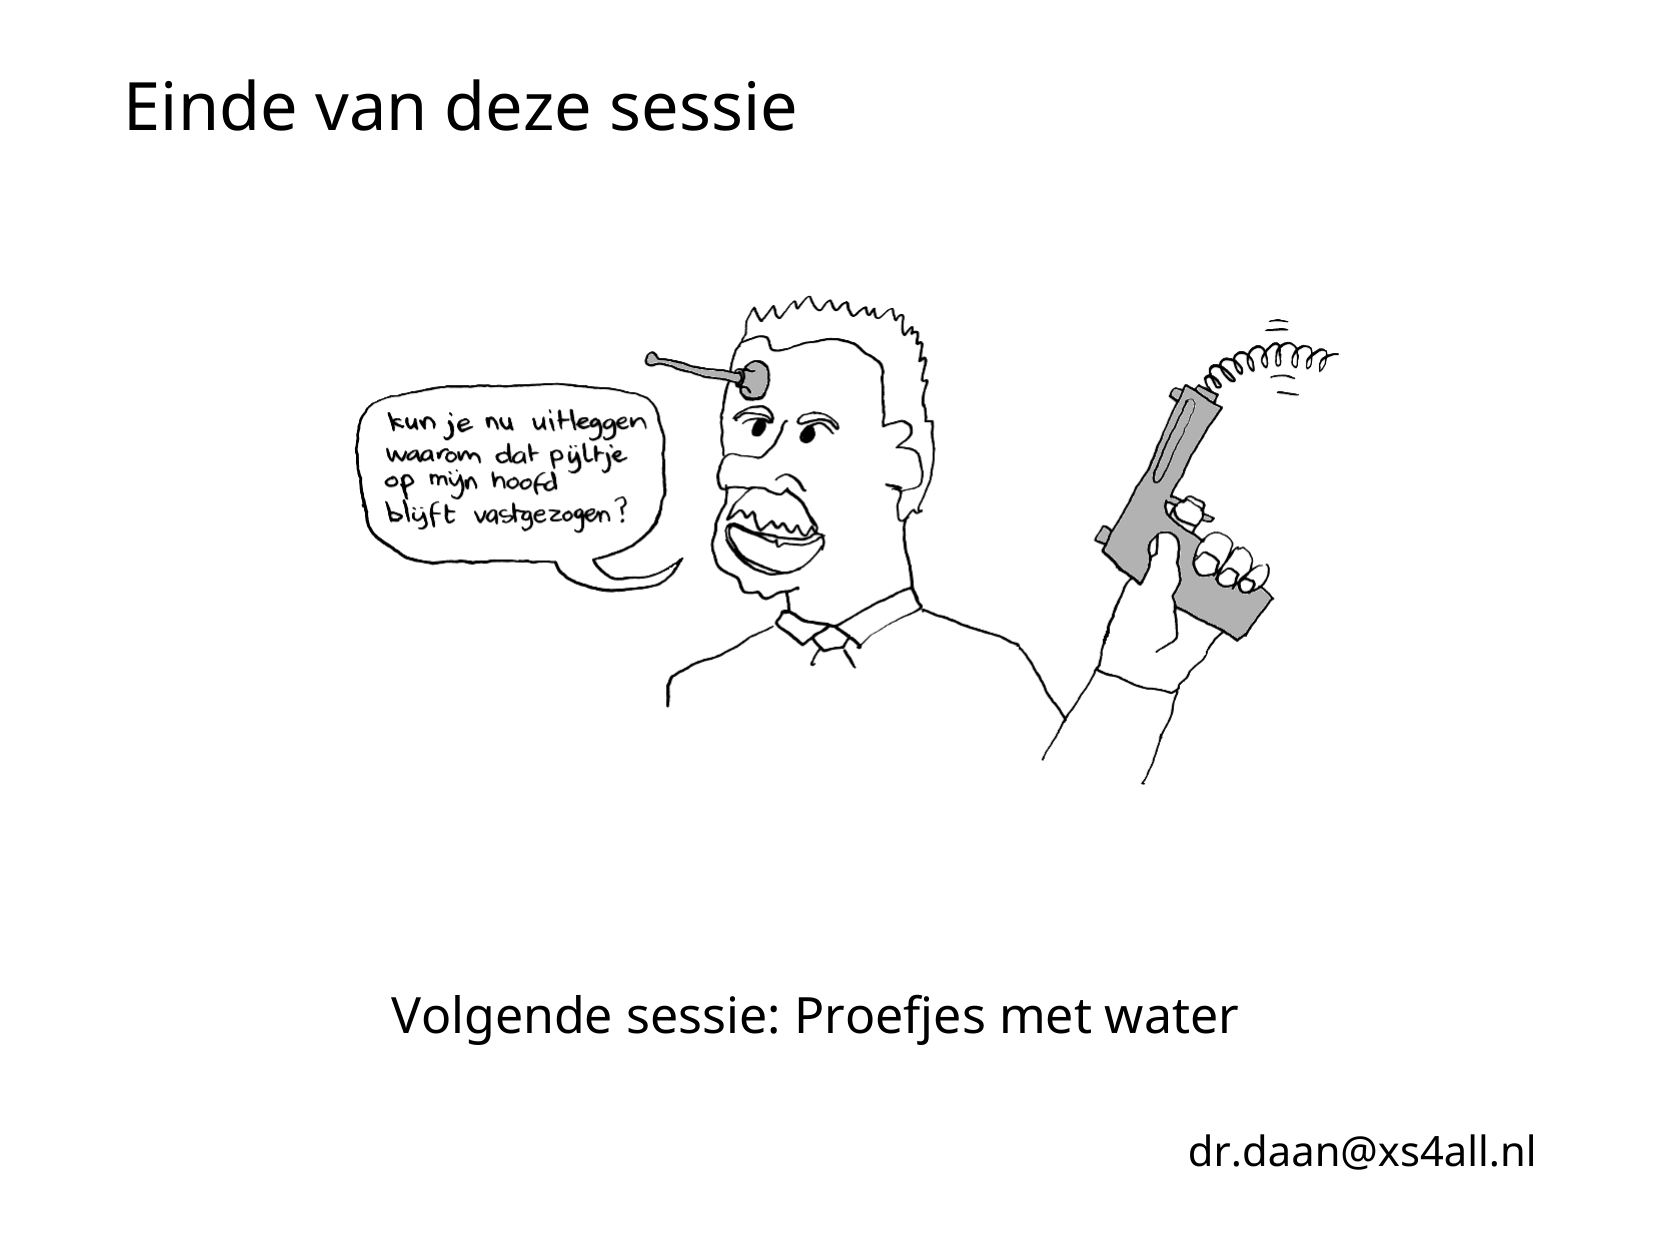

Einde van deze sessie
Volgende sessie: Proefjes met water
dr.daan@xs4all.nl